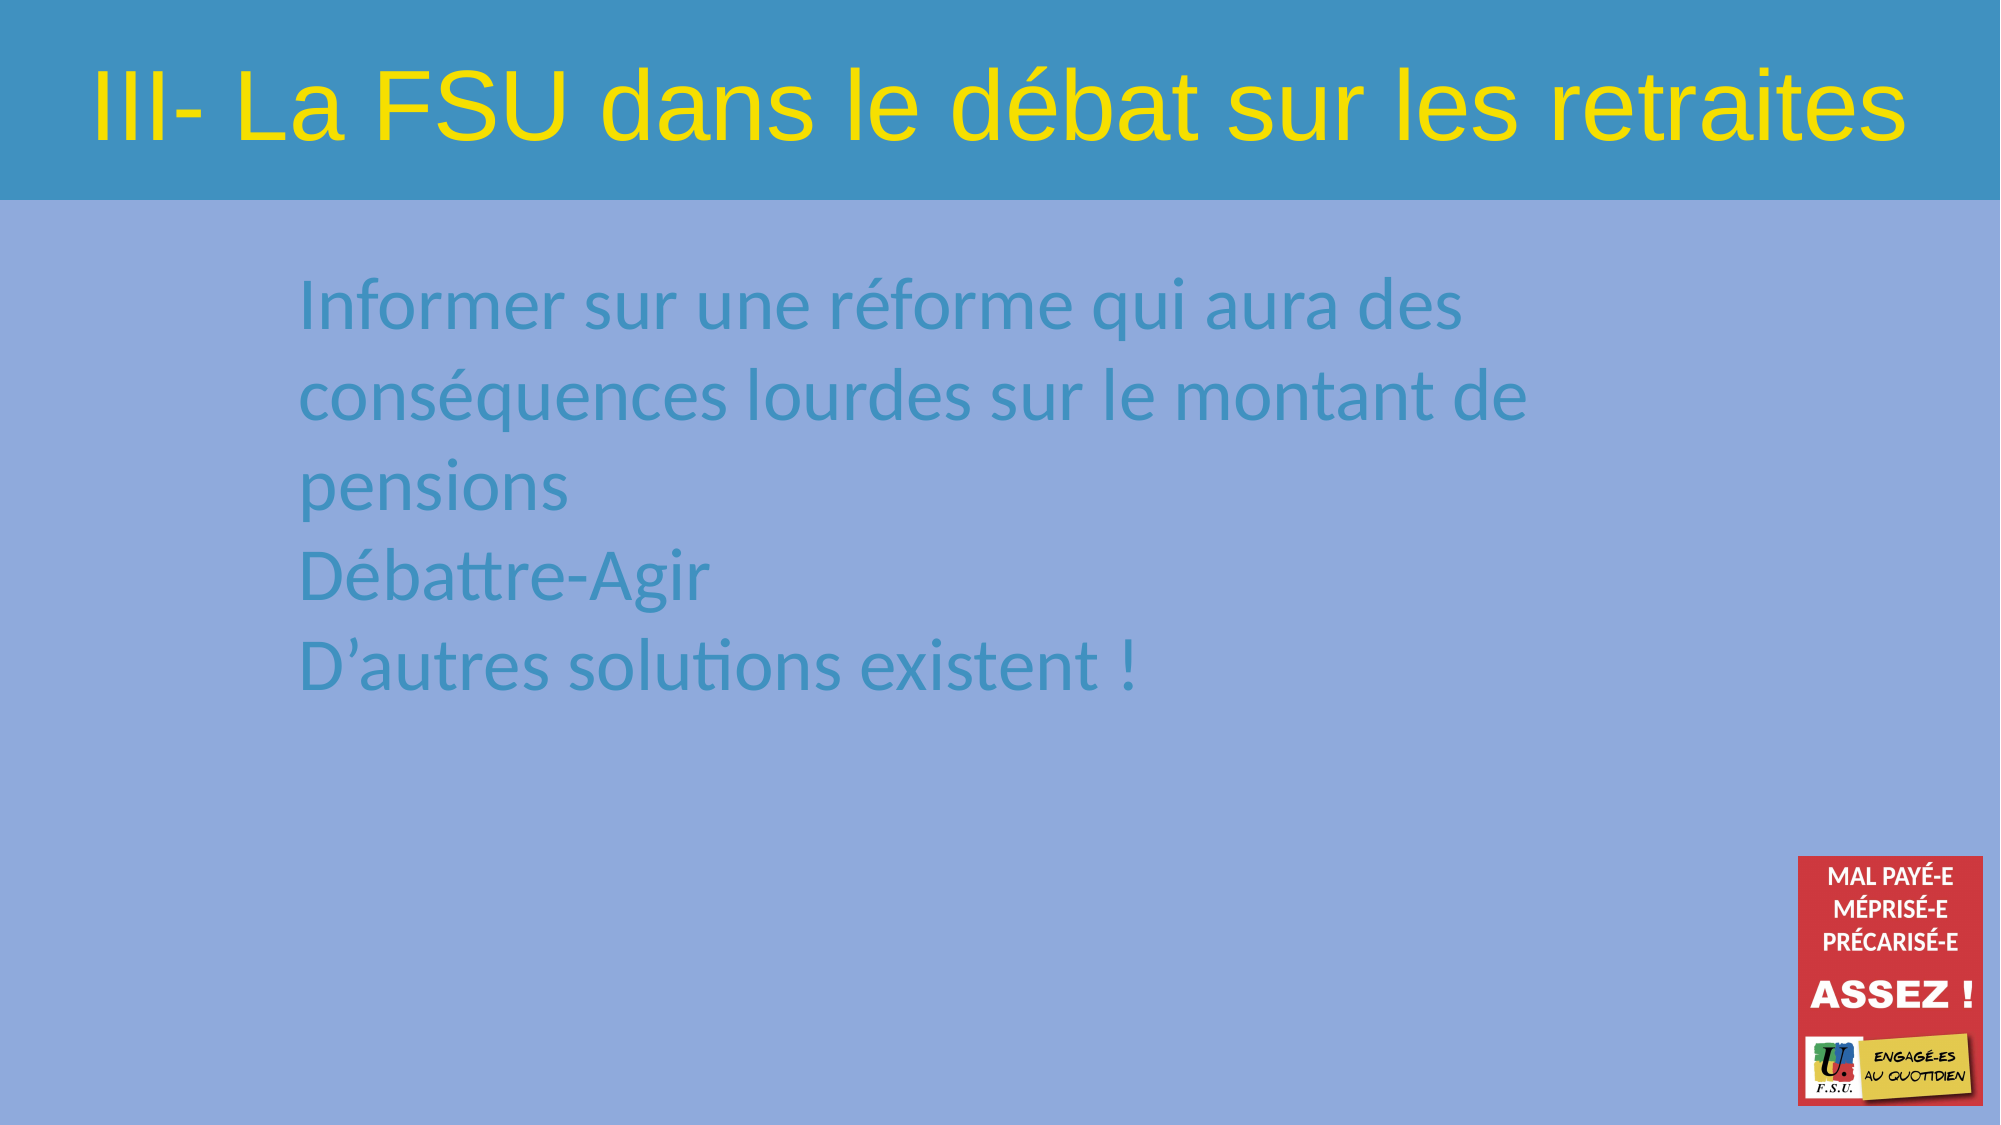

III- La FSU dans le débat sur les retraites
Informer sur une réforme qui aura des conséquences lourdes sur le montant de pensions
Débattre-Agir
D’autres solutions existent !